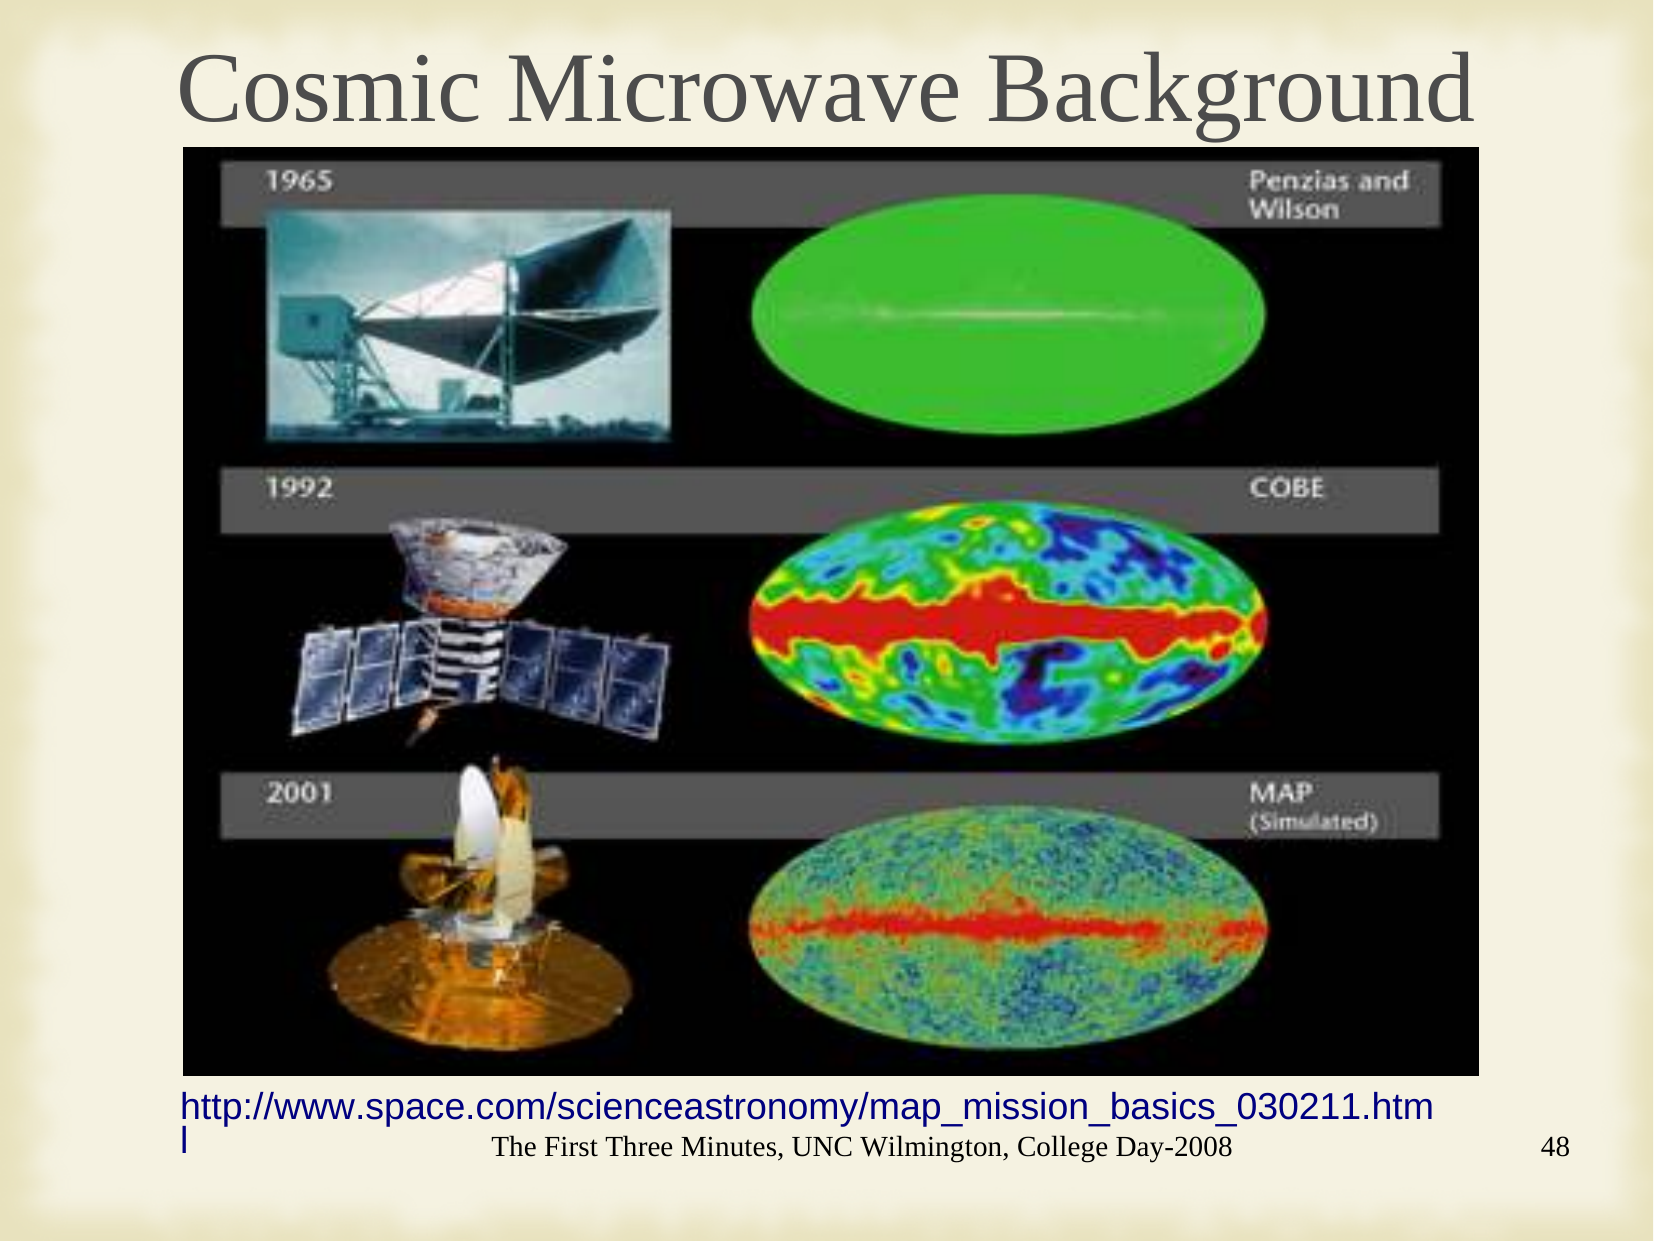

# Cosmic Microwave Background
http://www.space.com/scienceastronomy/map_mission_basics_030211.html
The First Three Minutes, UNC Wilmington, College Day-2008
48